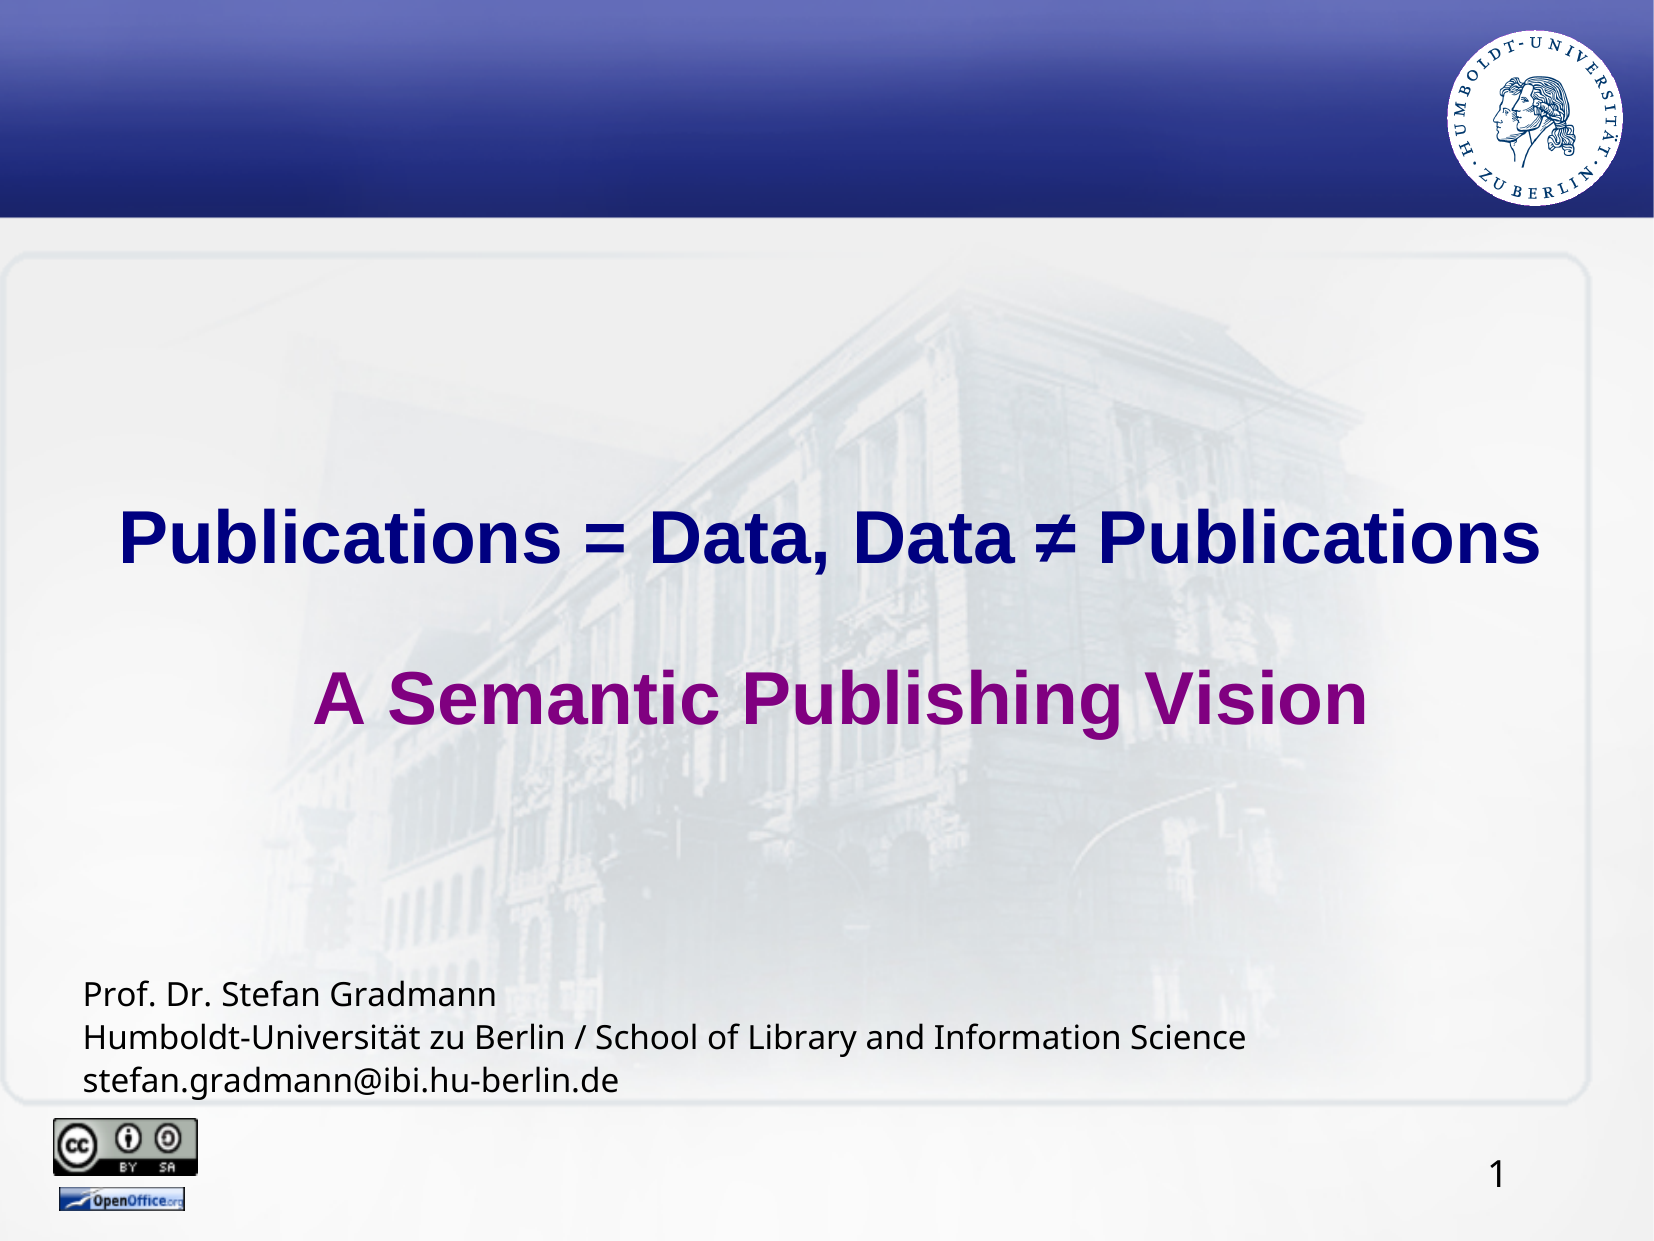

# Publications = Data, Data ≠ Publications
A Semantic Publishing Vision
Prof. Dr. Stefan Gradmann
Humboldt-Universität zu Berlin / School of Library and Information Science
stefan.gradmann@ibi.hu-berlin.de